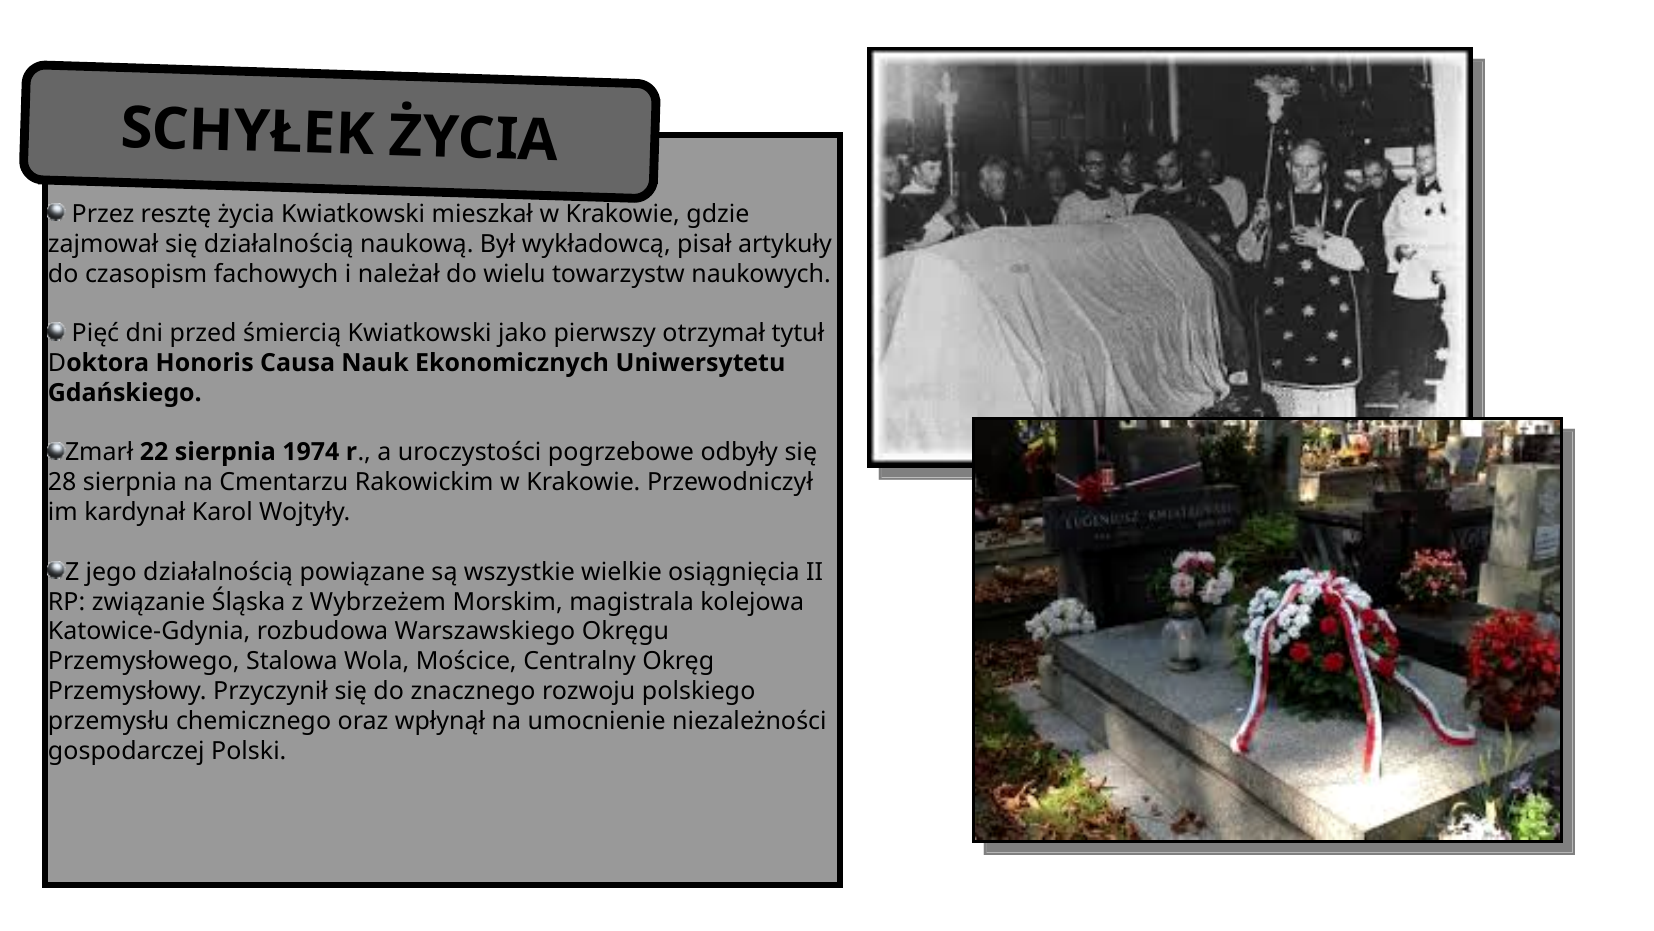

Schyłek życia
# Przez resztę życia Kwiatkowski mieszkał w Krakowie, gdzie zajmował się działalnością naukową. Był wykładowcą, pisał artykuły do czasopism fachowych i należał do wielu towarzystw naukowych.
 Pięć dni przed śmiercią Kwiatkowski jako pierwszy otrzymał tytuł Doktora Honoris Causa Nauk Ekonomicznych Uniwersytetu Gdańskiego.
Zmarł 22 sierpnia 1974 r., a uroczystości pogrzebowe odbyły się 28 sierpnia na Cmentarzu Rakowickim w Krakowie. Przewodniczył im kardynał Karol Wojtyły.
Z jego działalnością powiązane są wszystkie wielkie osiągnięcia II RP: związanie Śląska z Wybrzeżem Morskim, magistrala kolejowa Katowice-Gdynia, rozbudowa Warszawskiego Okręgu Przemysłowego, Stalowa Wola, Mościce, Centralny Okręg Przemysłowy. Przyczynił się do znacznego rozwoju polskiego przemysłu chemicznego oraz wpłynął na umocnienie niezależności gospodarczej Polski.